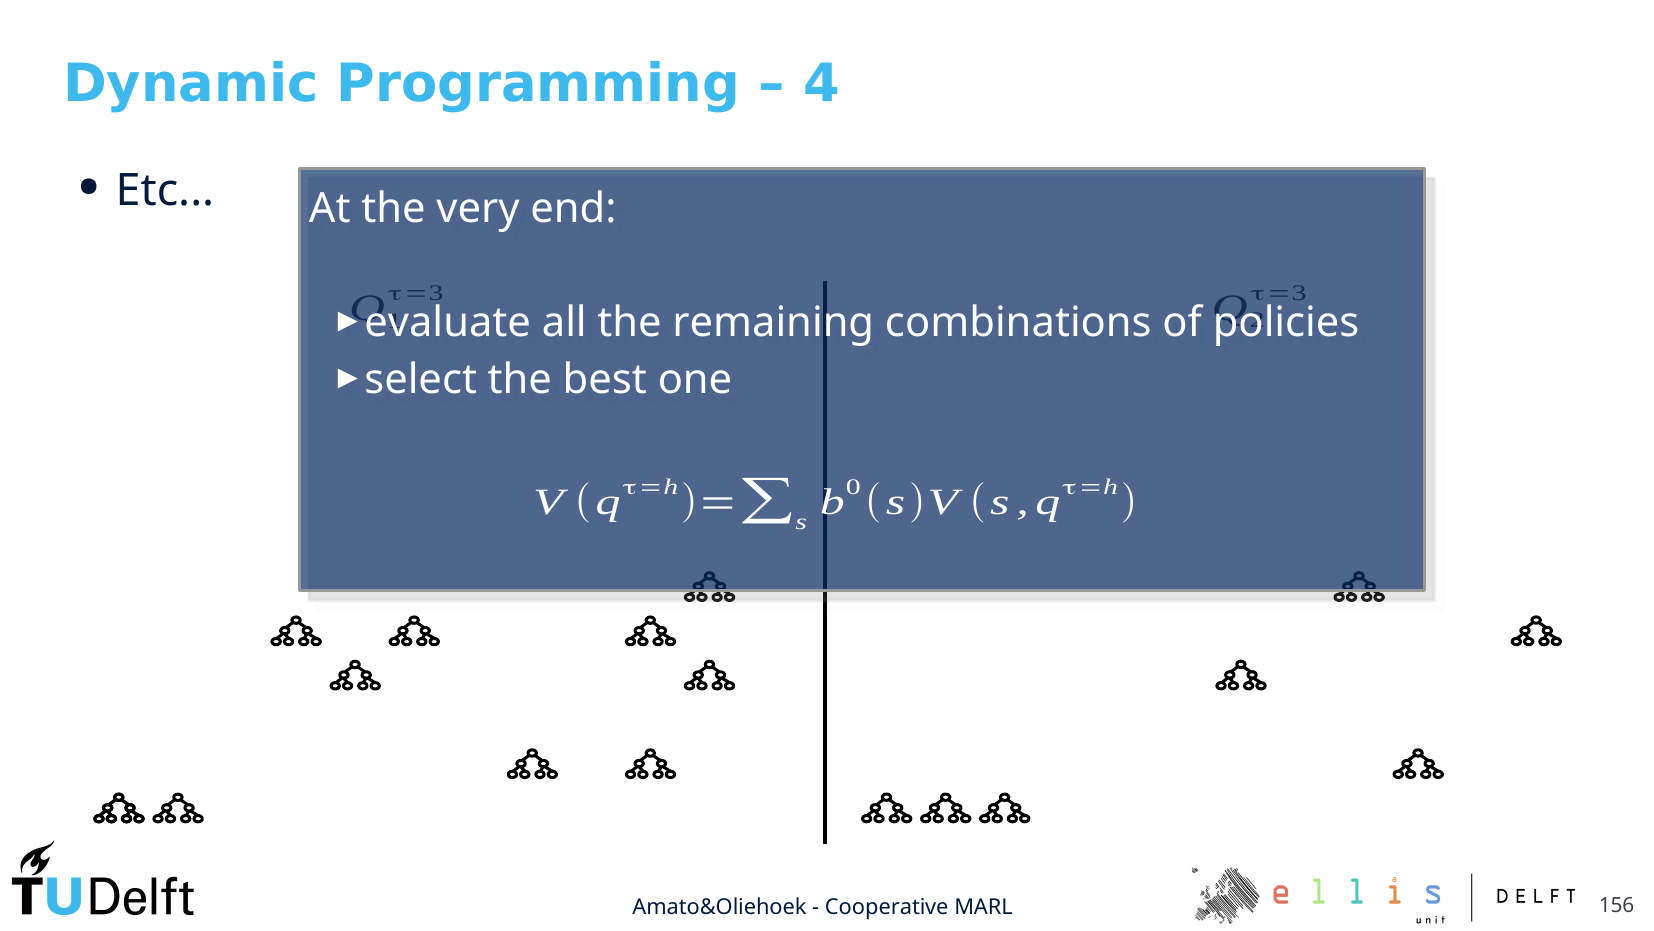

# Dynamic Programming – 4
Etc...
At the very end:
evaluate all the remaining combinations of policies
select the best one
Amato&Oliehoek - Cooperative MARL